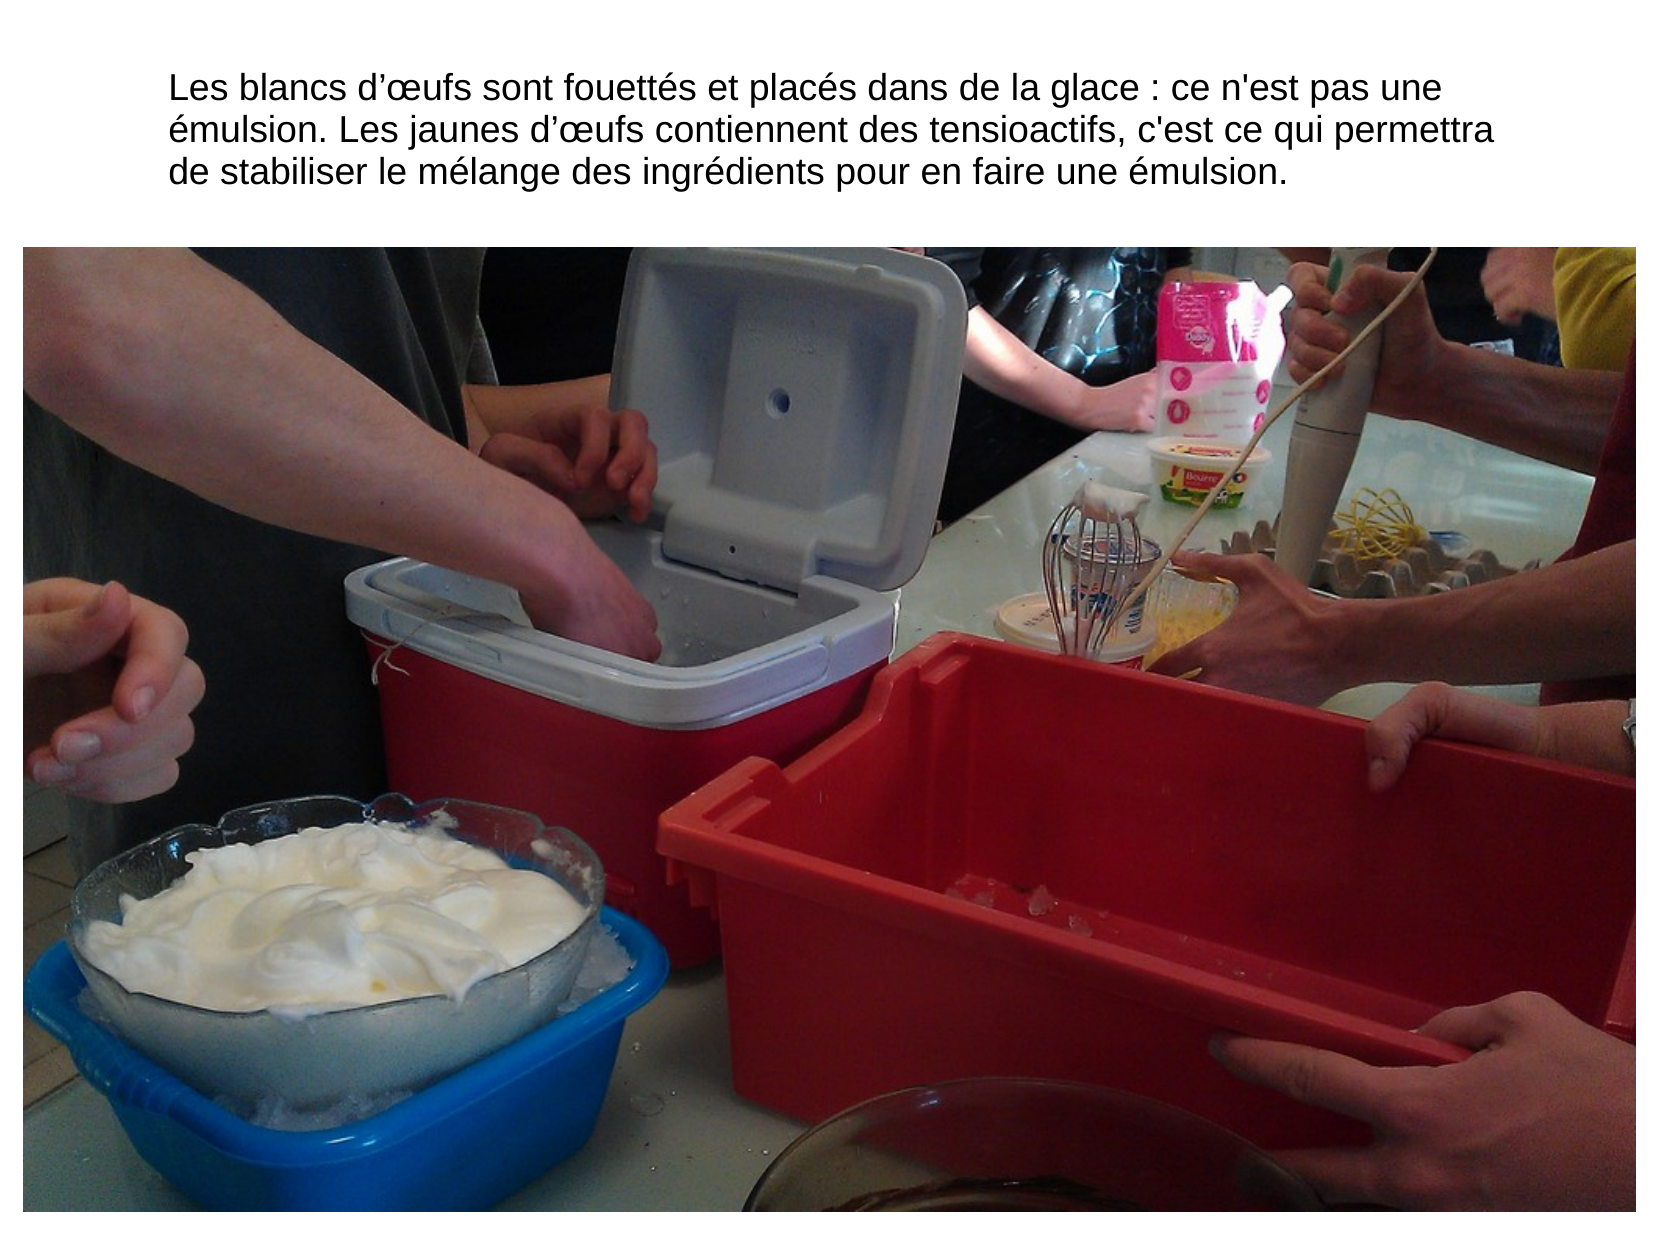

Les blancs d’œufs sont fouettés et placés dans de la glace : ce n'est pas une émulsion. Les jaunes d’œufs contiennent des tensioactifs, c'est ce qui permettra de stabiliser le mélange des ingrédients pour en faire une émulsion.